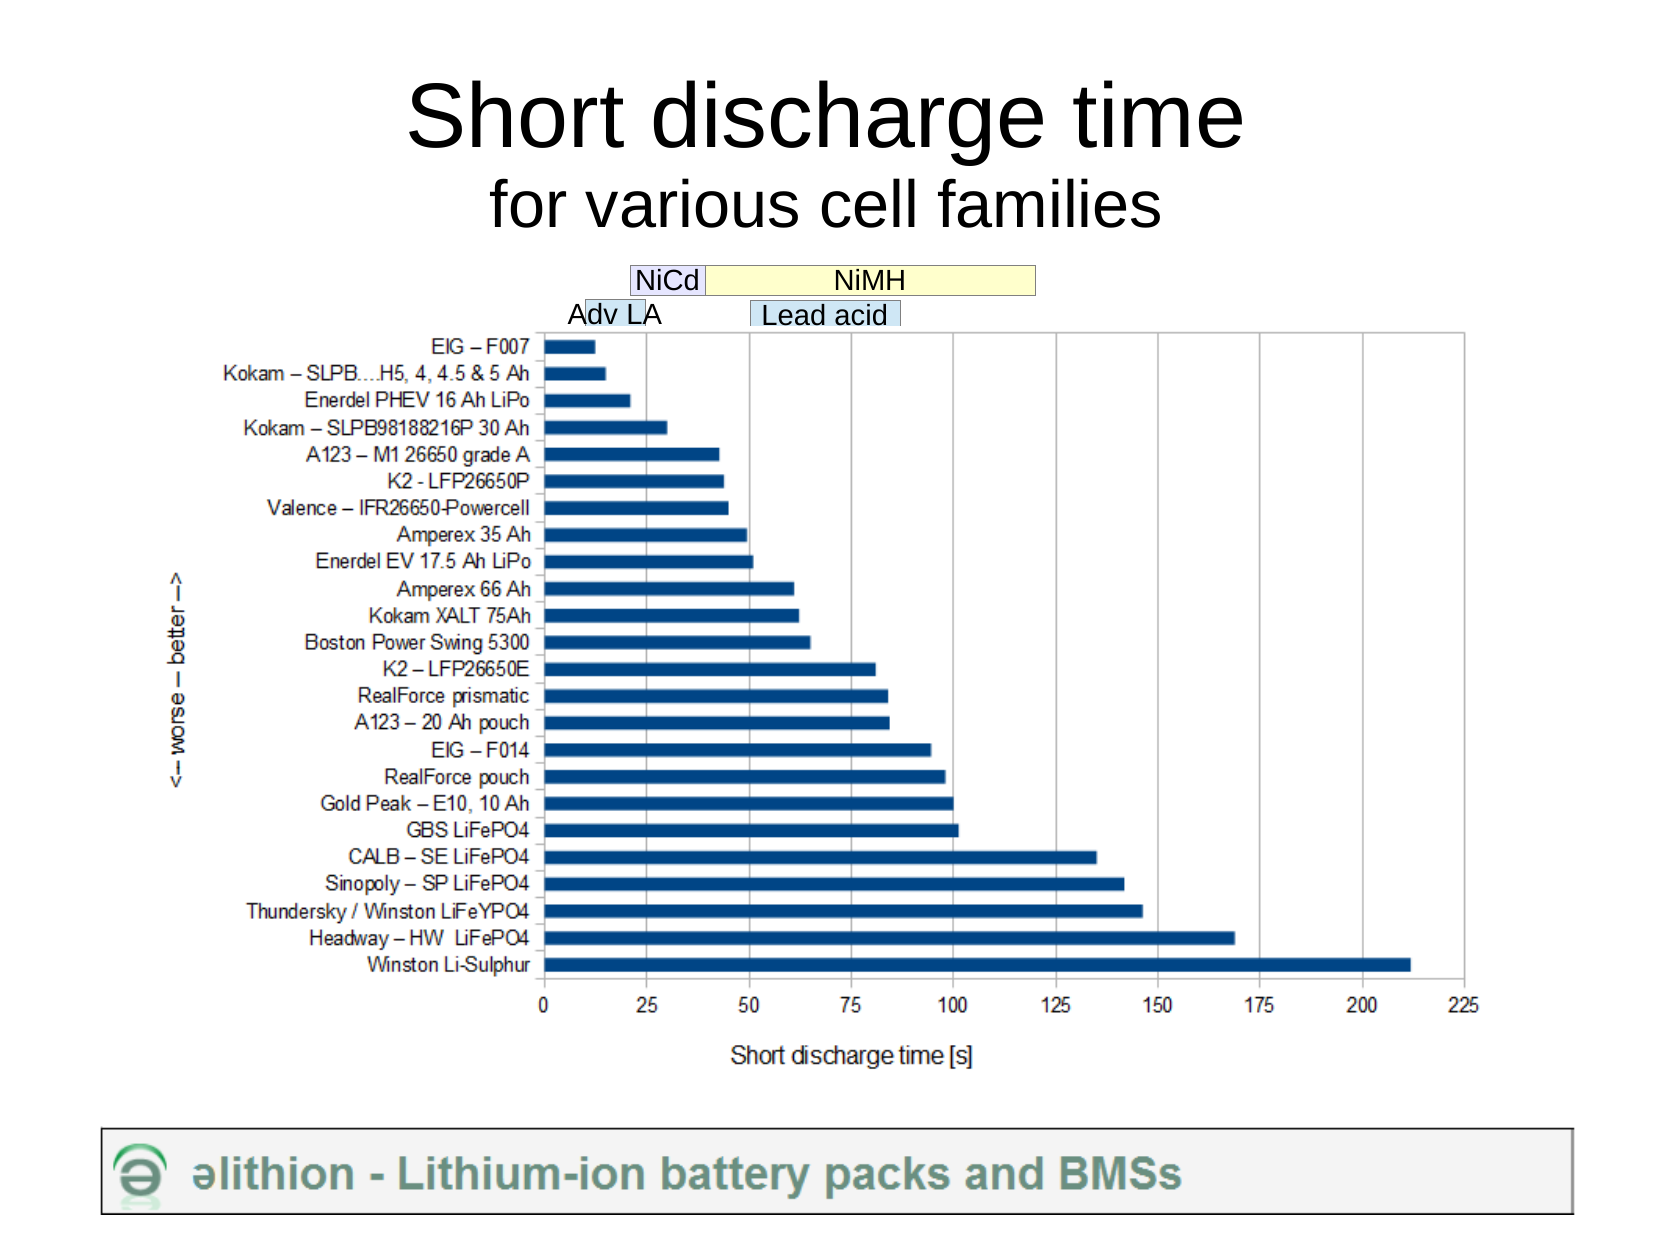

# Short discharge time for various cell families
NiCd
NiMH
Adv LA
Lead acid